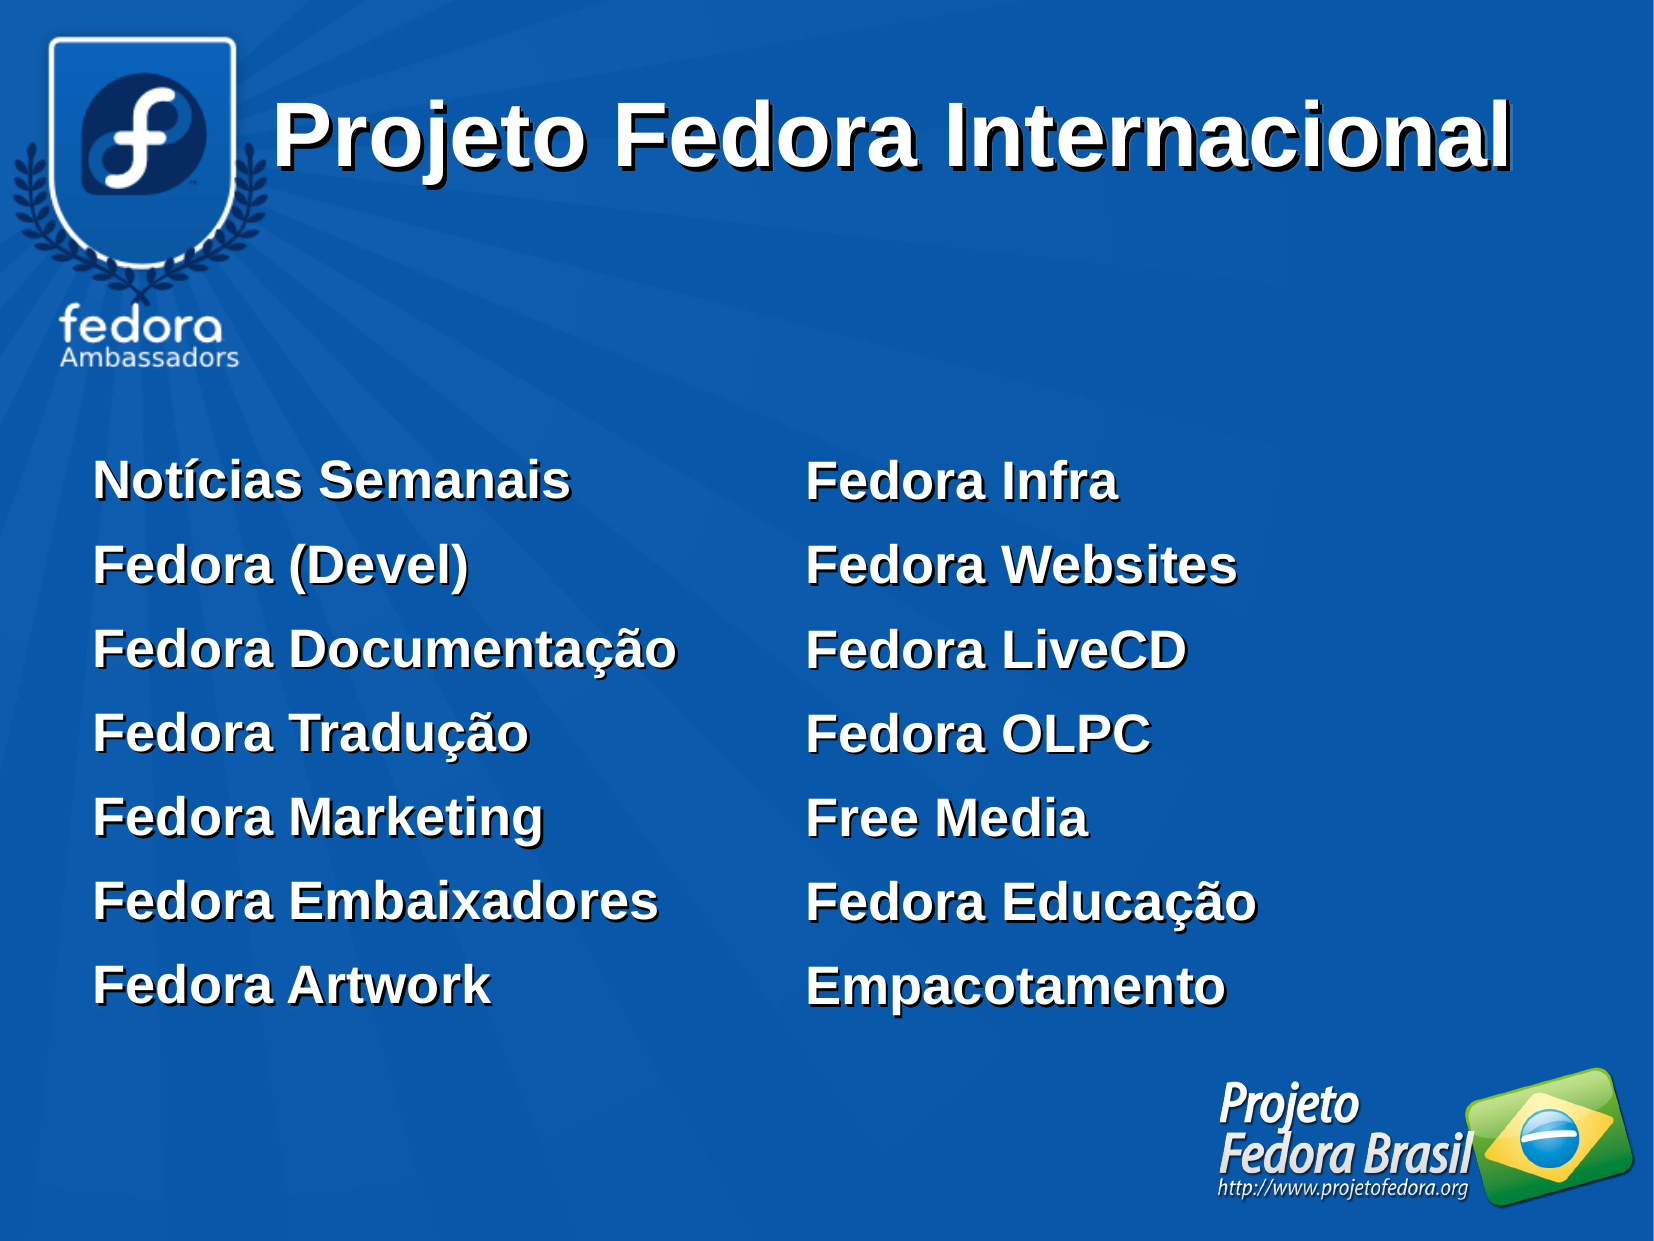

# Projeto Fedora Internacional
Notícias Semanais
Fedora (Devel)
Fedora Documentação
Fedora Tradução
Fedora Marketing
Fedora Embaixadores
Fedora Artwork
Fedora Infra
Fedora Websites
Fedora LiveCD
Fedora OLPC
Free Media
Fedora Educação
Empacotamento